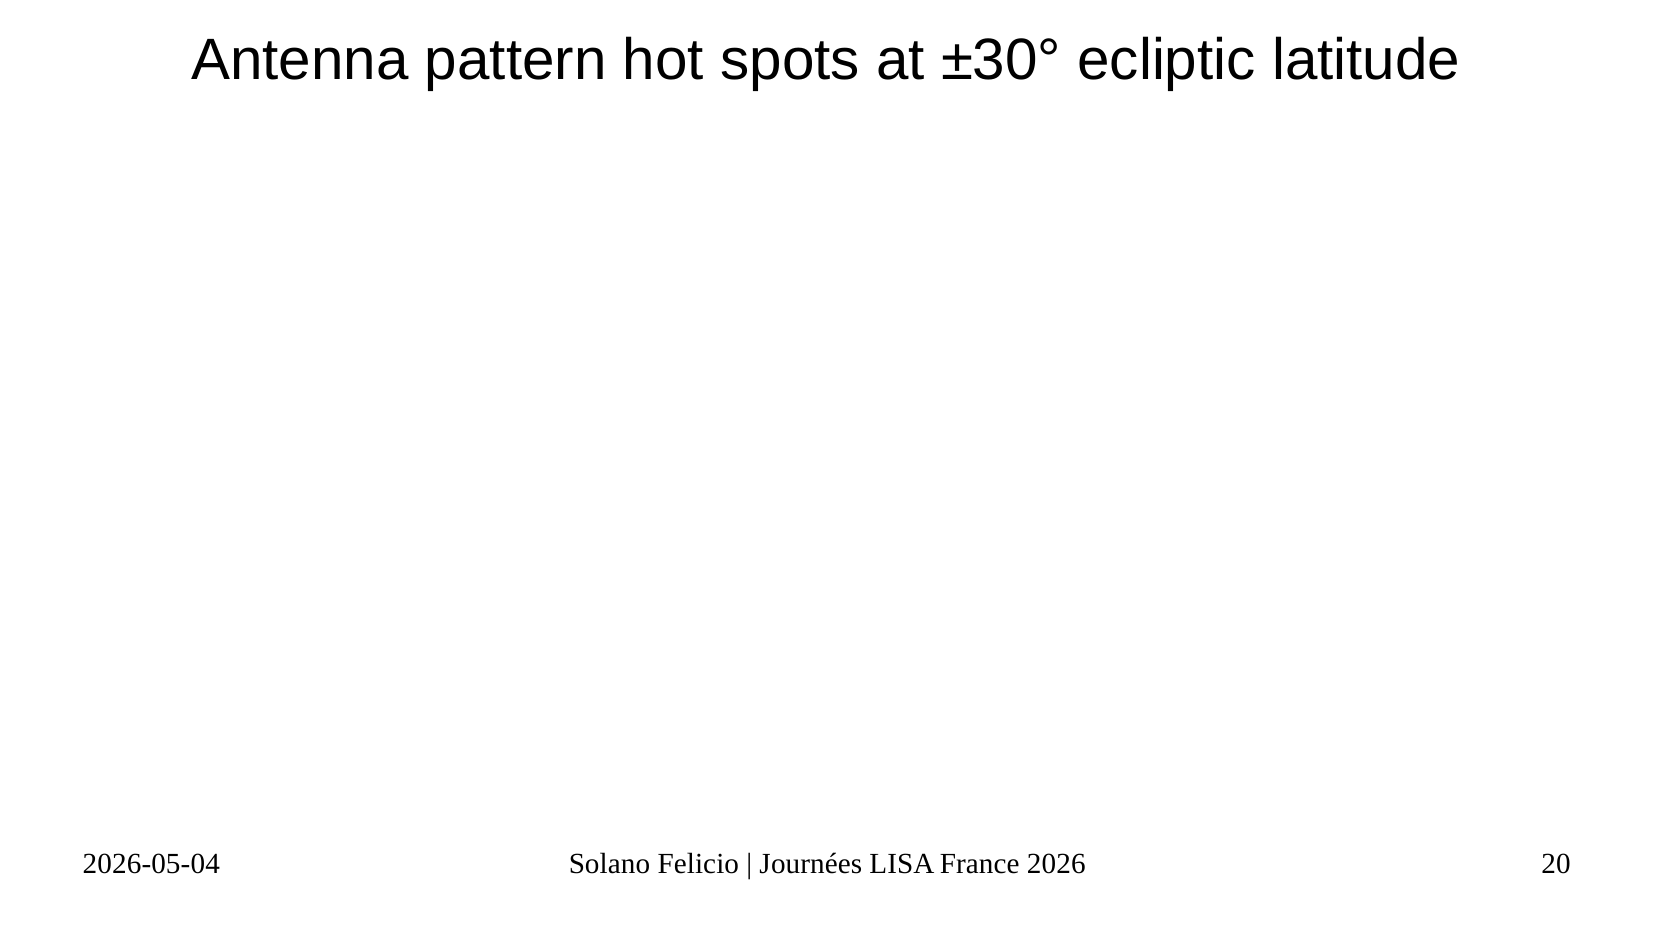

# Antenna pattern hot spots at ±30° ecliptic latitude
2026-05-04
Solano Felicio | Journées LISA France 2026
20